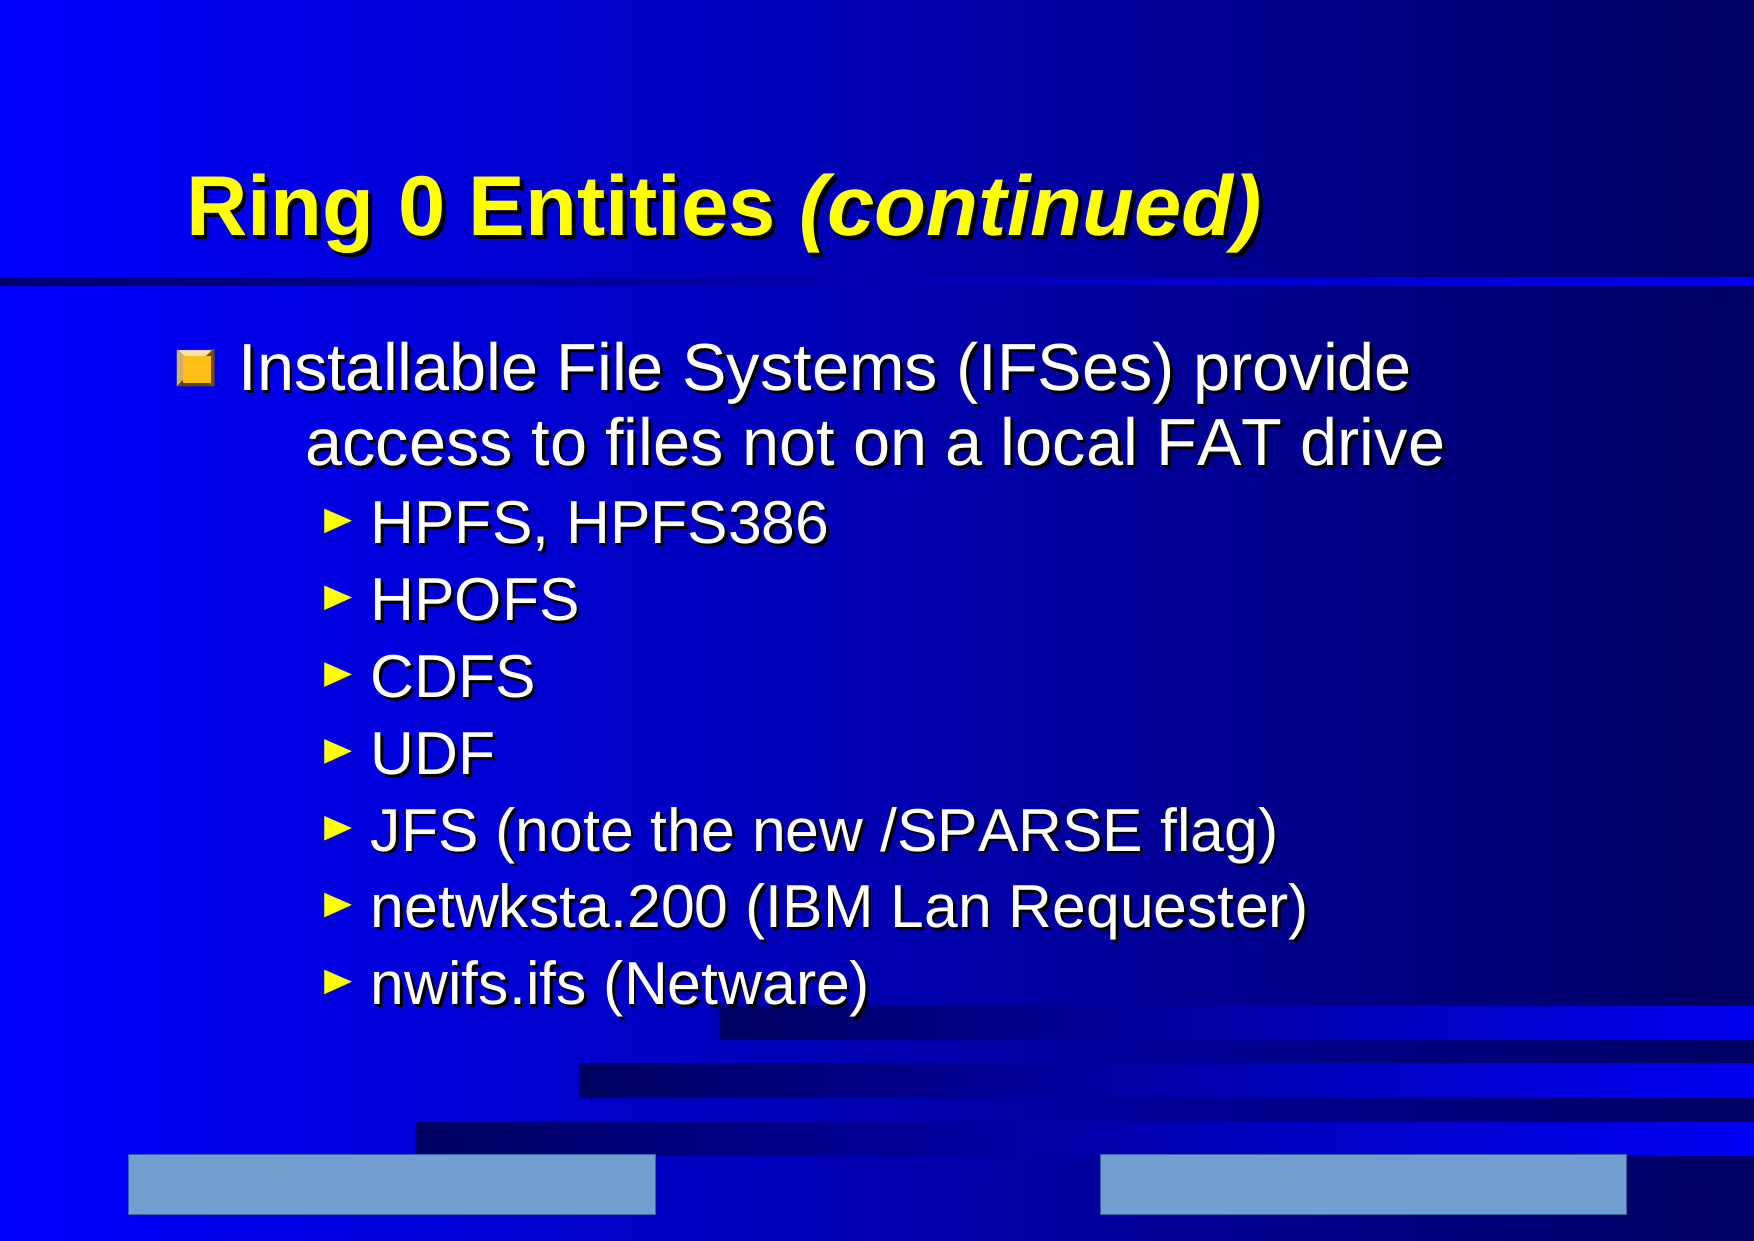

Ring 0 Entities (continued)
Installable File Systems (IFSes) provide access to files not on a local FAT drive
HPFS, HPFS386
HPOFS
CDFS
UDF
JFS (note the new /SPARSE flag)
netwksta.200 (IBM Lan Requester)
nwifs.ifs (Netware)